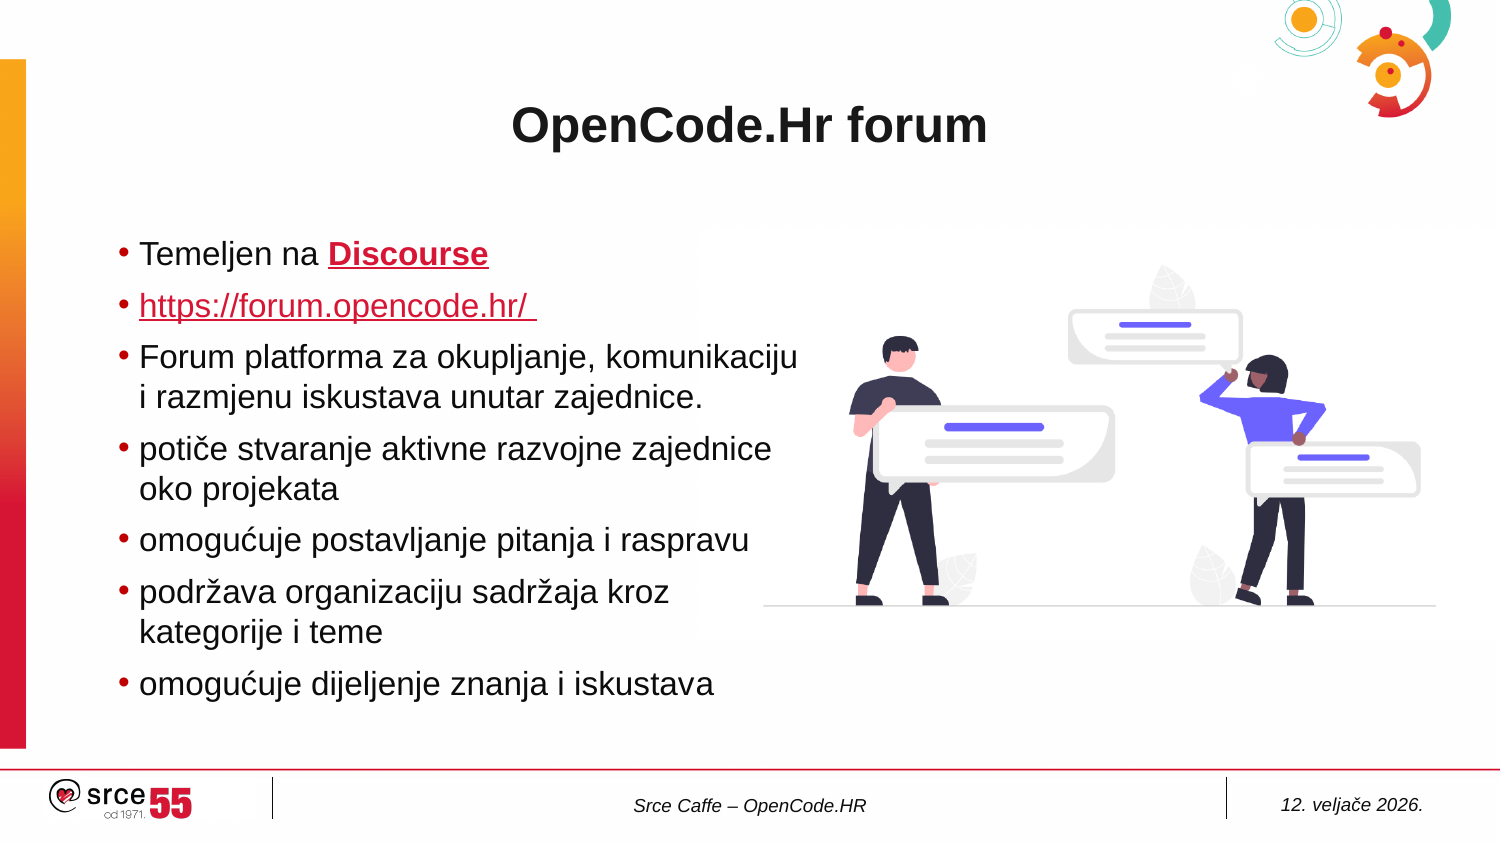

# OpenCode.Hr forum
Temeljen na Discourse
https://forum.opencode.hr/
Forum platforma za okupljanje, komunikaciju i razmjenu iskustava unutar zajednice.
potiče stvaranje aktivne razvojne zajednice oko projekata
omogućuje postavljanje pitanja i raspravu
podržava organizaciju sadržaja kroz kategorije i teme
omogućuje dijeljenje znanja i iskustava
12. veljače 2026.
Srce Caffe – OpenCode.HR